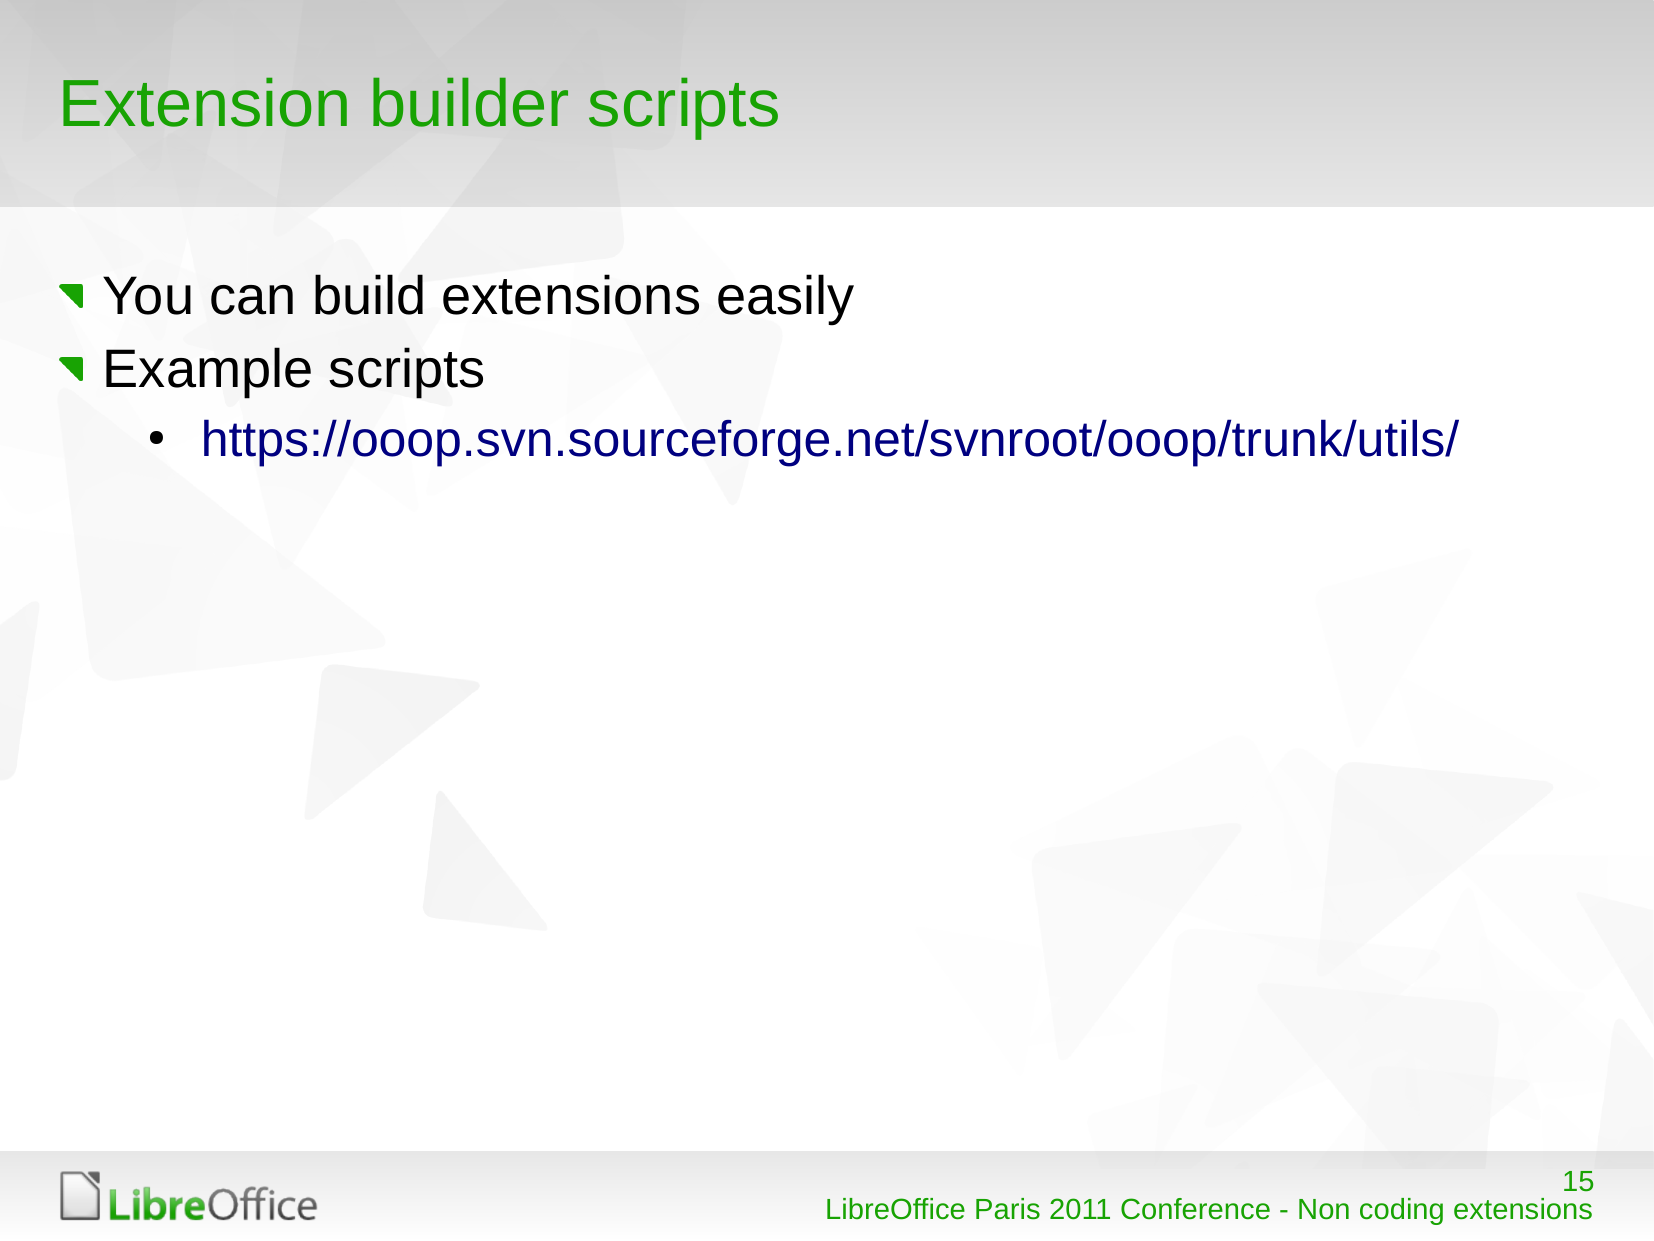

# Extension builder scripts
You can build extensions easily
Example scripts
https://ooop.svn.sourceforge.net/svnroot/ooop/trunk/utils/
15
LibreOffice Paris 2011 Conference - Non coding extensions